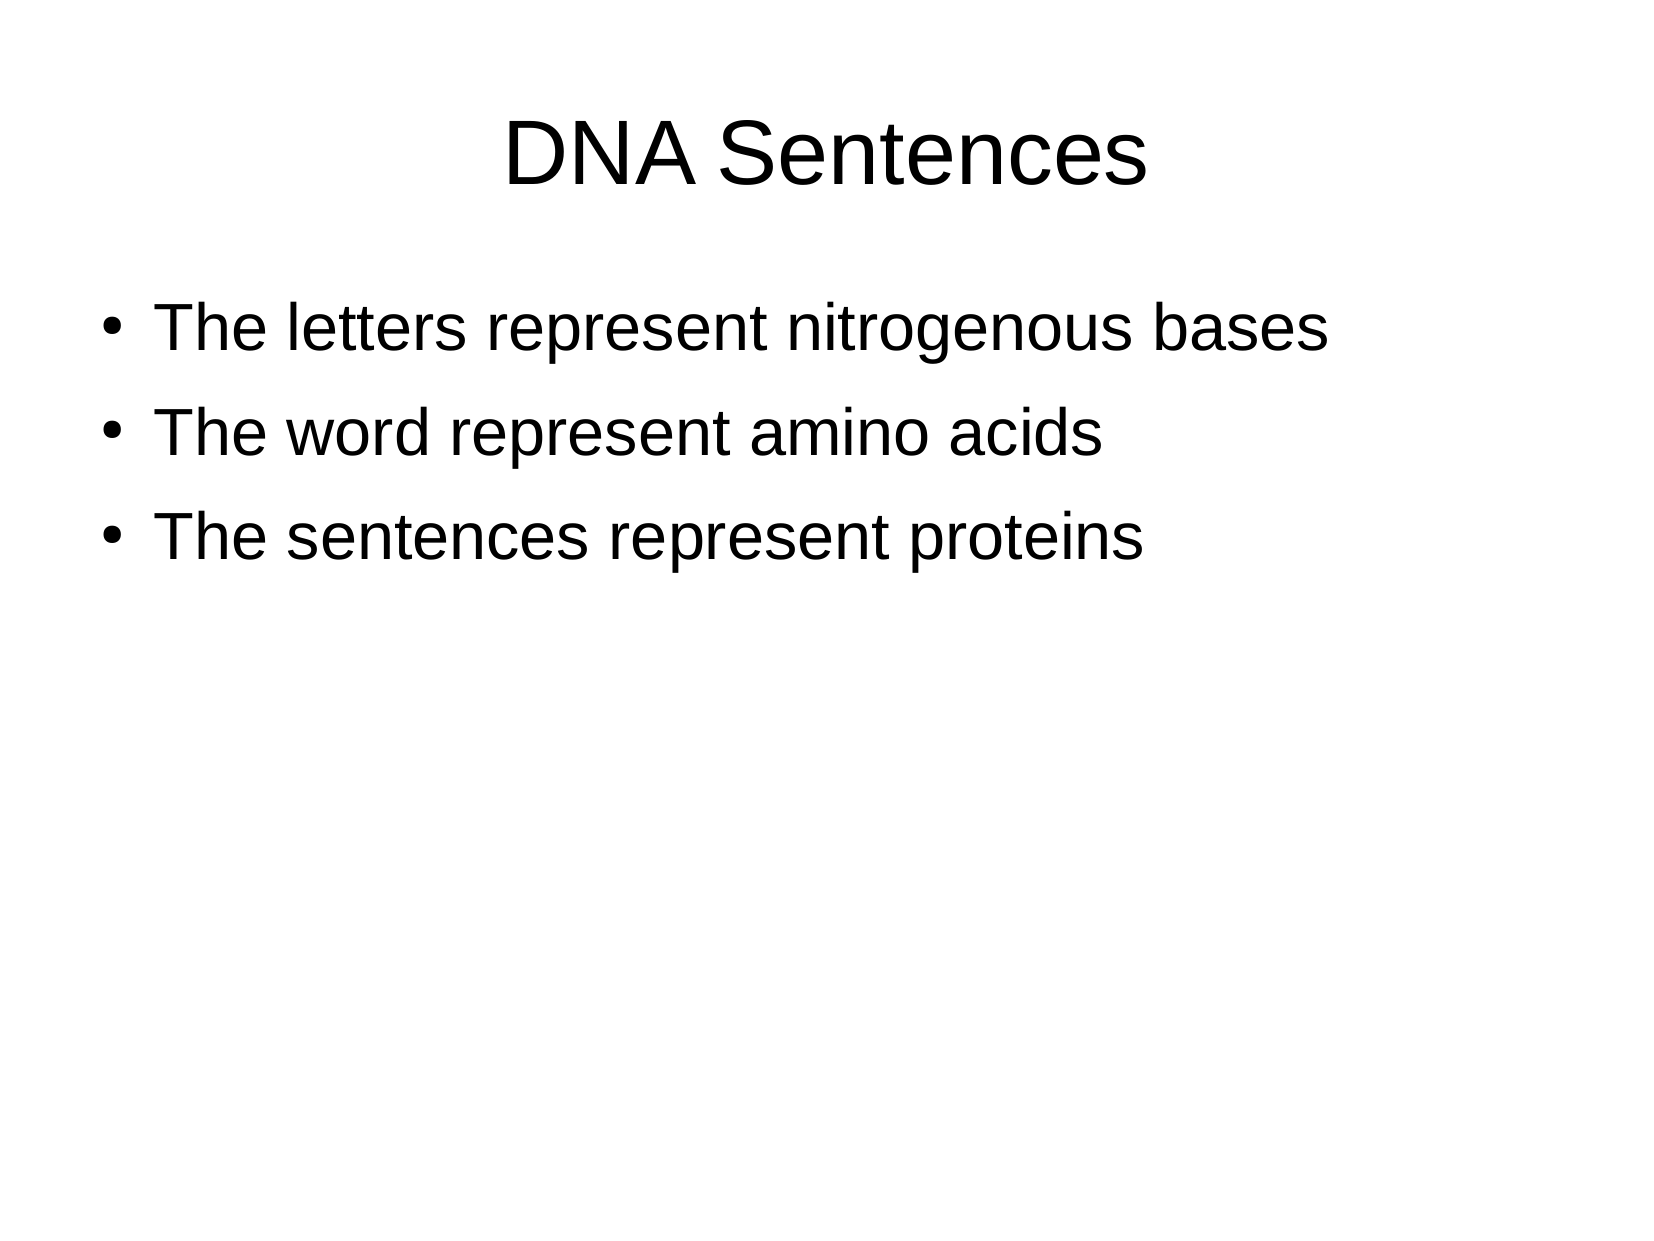

# DNA Sentences
The letters represent nitrogenous bases
The word represent amino acids
The sentences represent proteins